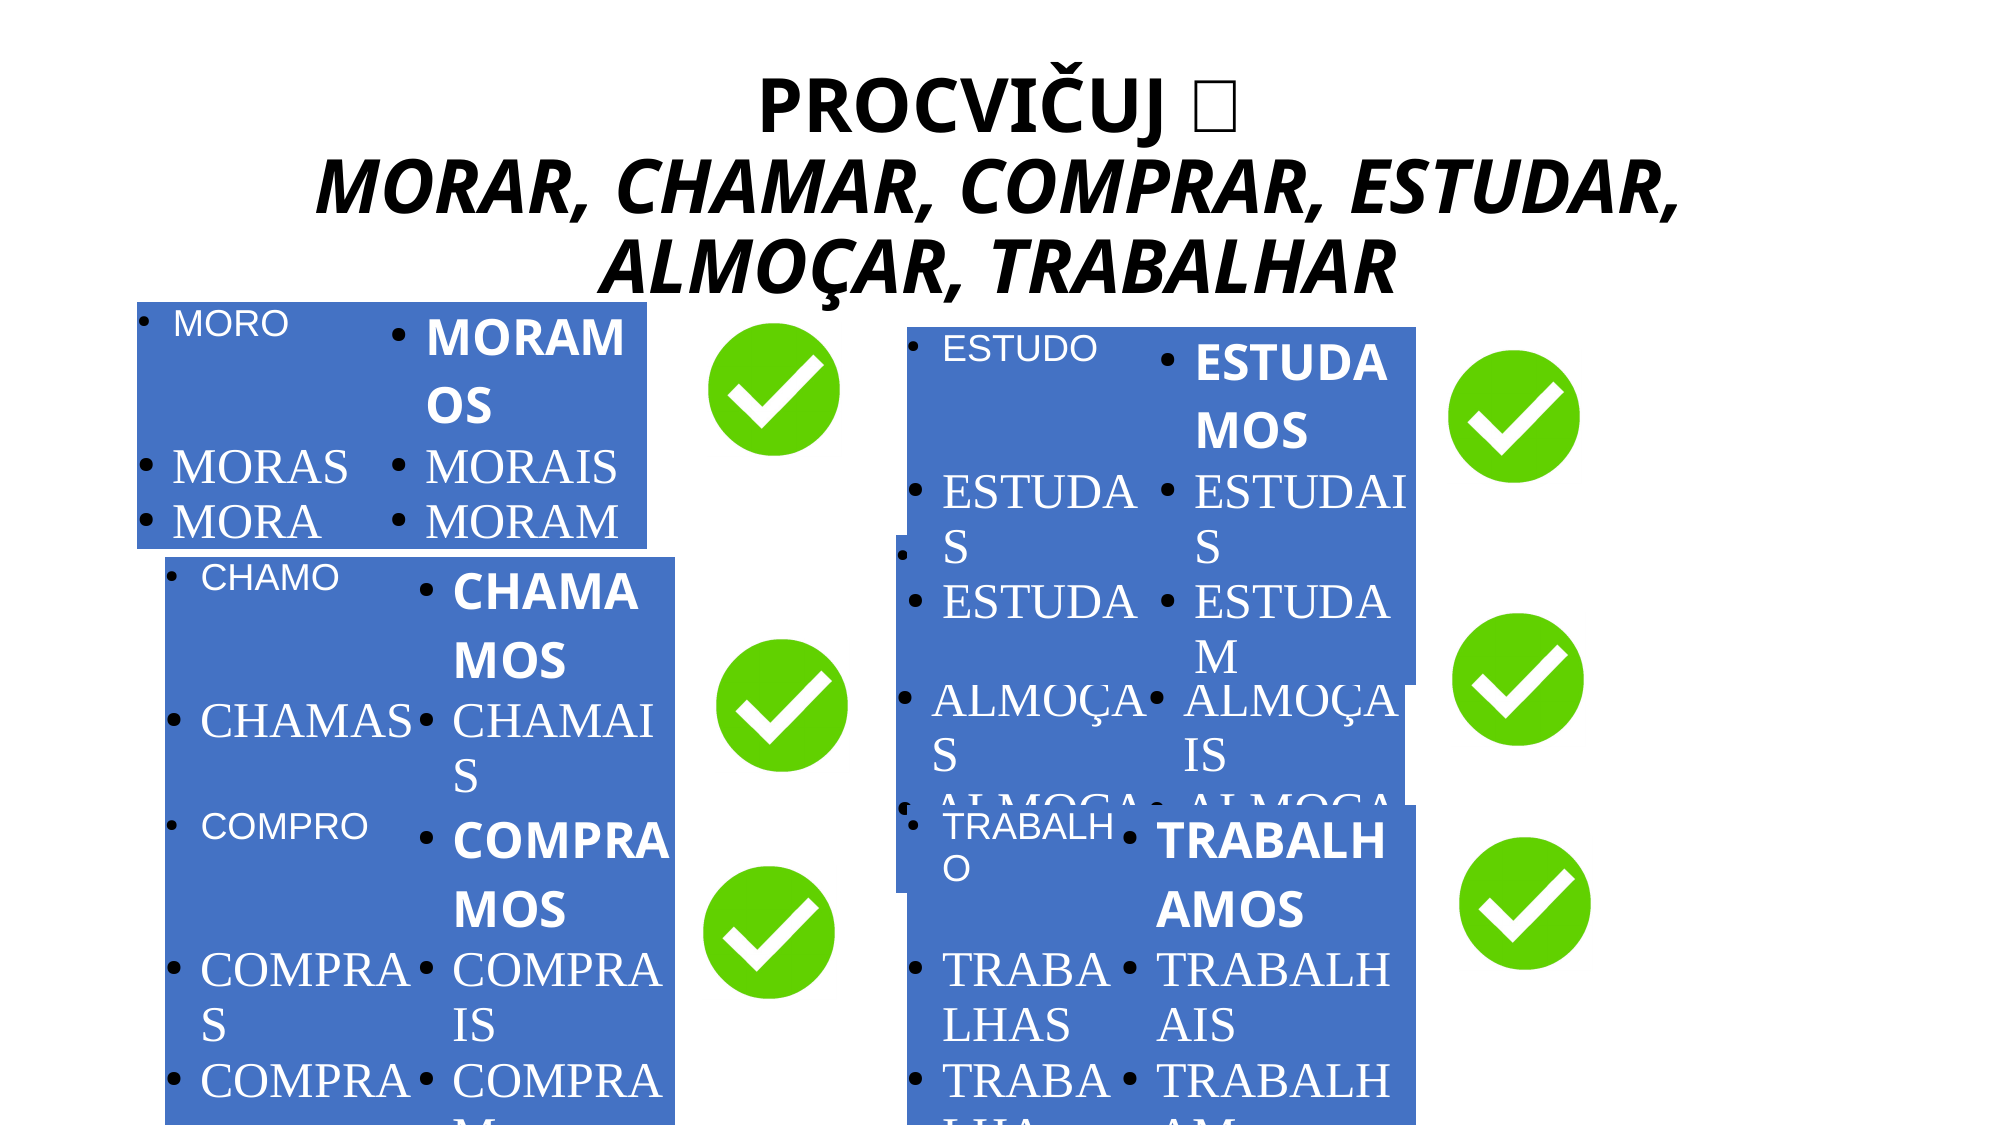

# PROCVIČUJ MORAR, CHAMAR, COMPRAR, ESTUDAR, ALMOÇAR, TRABALHAR
| MORO | MORAMOS |
| --- | --- |
| MORAS | MORAIS |
| MORA | MORAM |
| ESTUDO | ESTUDAMOS |
| --- | --- |
| ESTUDAS | ESTUDAIS |
| ESTUDA | ESTUDAM |
| ALMOÇO | ALMOÇAMOS |
| --- | --- |
| ALMOÇAS | ALMOÇAIS |
| ALMOÇA | ALMOÇAM |
| CHAMO | CHAMAMOS |
| --- | --- |
| CHAMAS | CHAMAIS |
| CHAMA | CHAMAM |
| COMPRO | COMPRAMOS |
| --- | --- |
| COMPRAS | COMPRAIS |
| COMPRA | COMPRAM |
| TRABALHO | TRABALHAMOS |
| --- | --- |
| TRABALHAS | TRABALHAIS |
| TRABALHA | TRABALHAM |